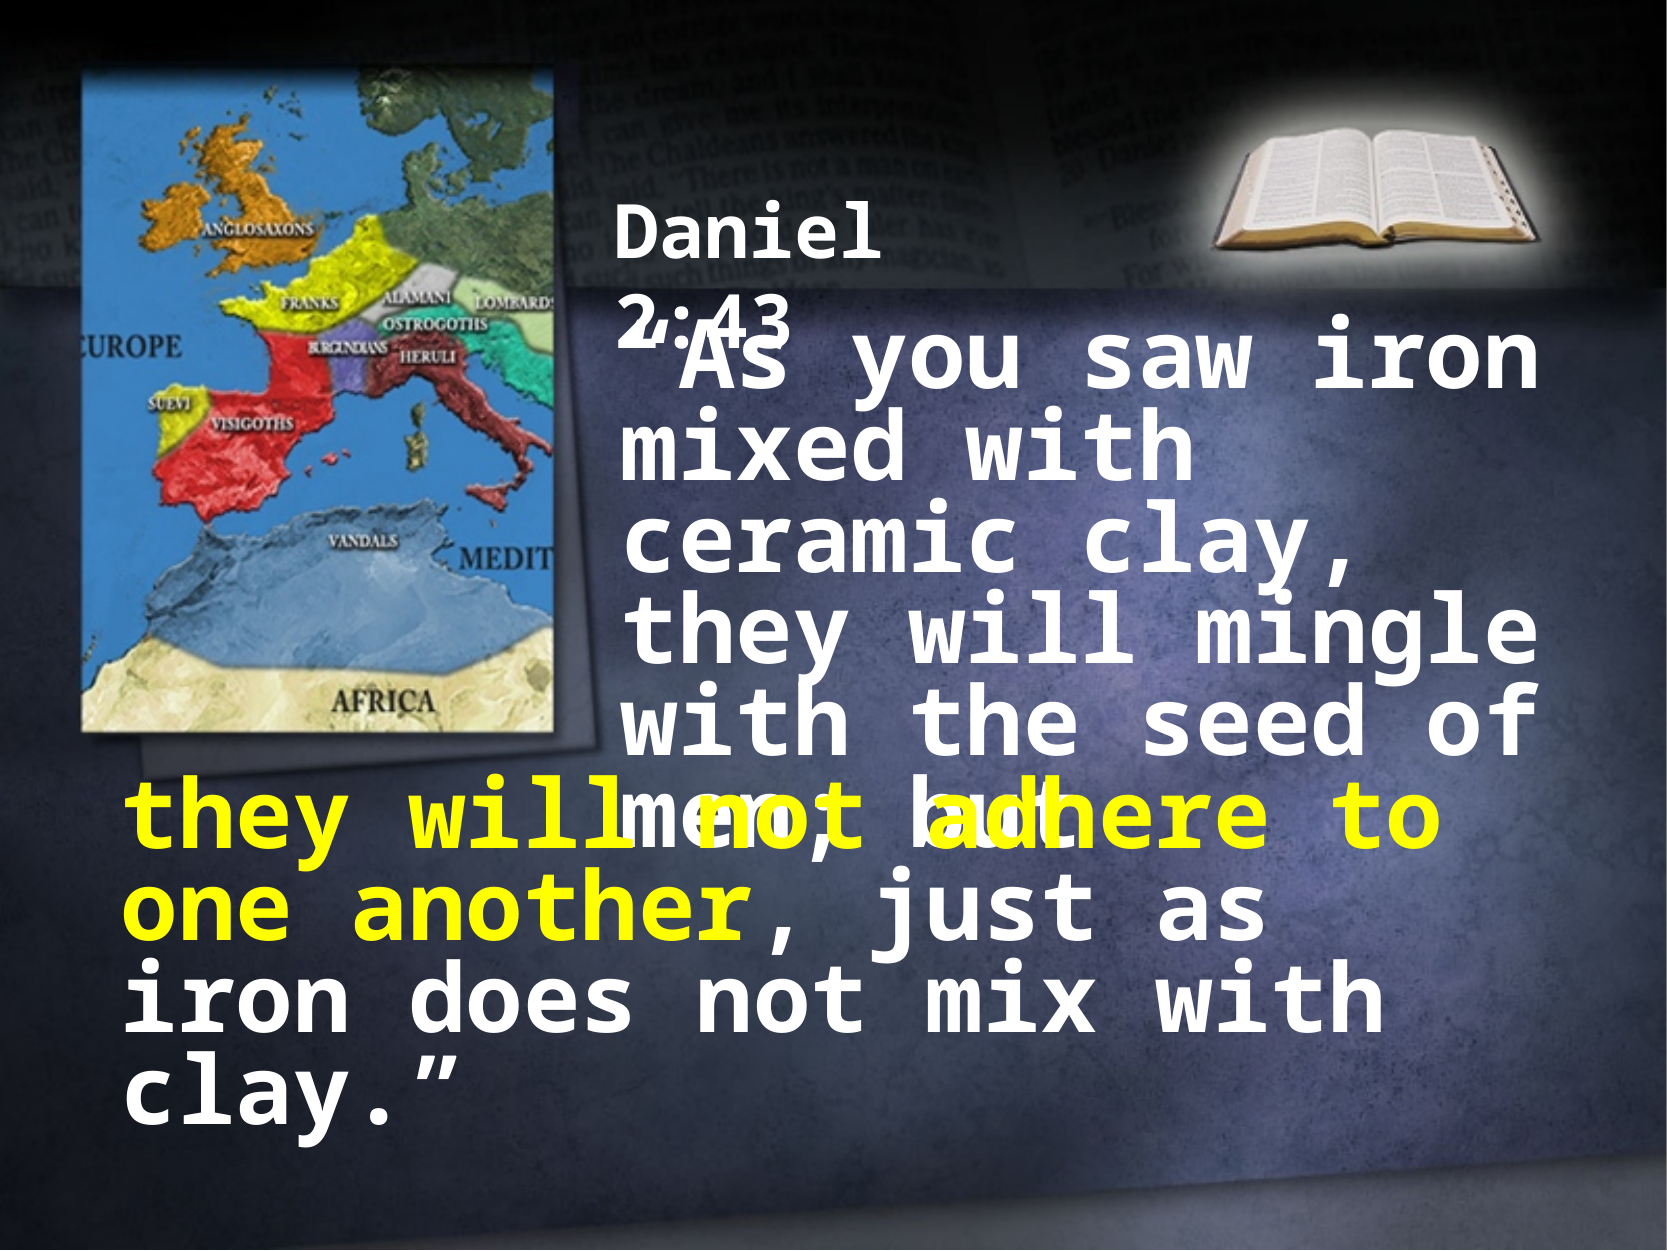

Daniel 2:43
“As you saw iron mixed with ceramic clay, they will mingle with the seed of men; but
they will not adhere to one another, just as iron does not mix with clay.”